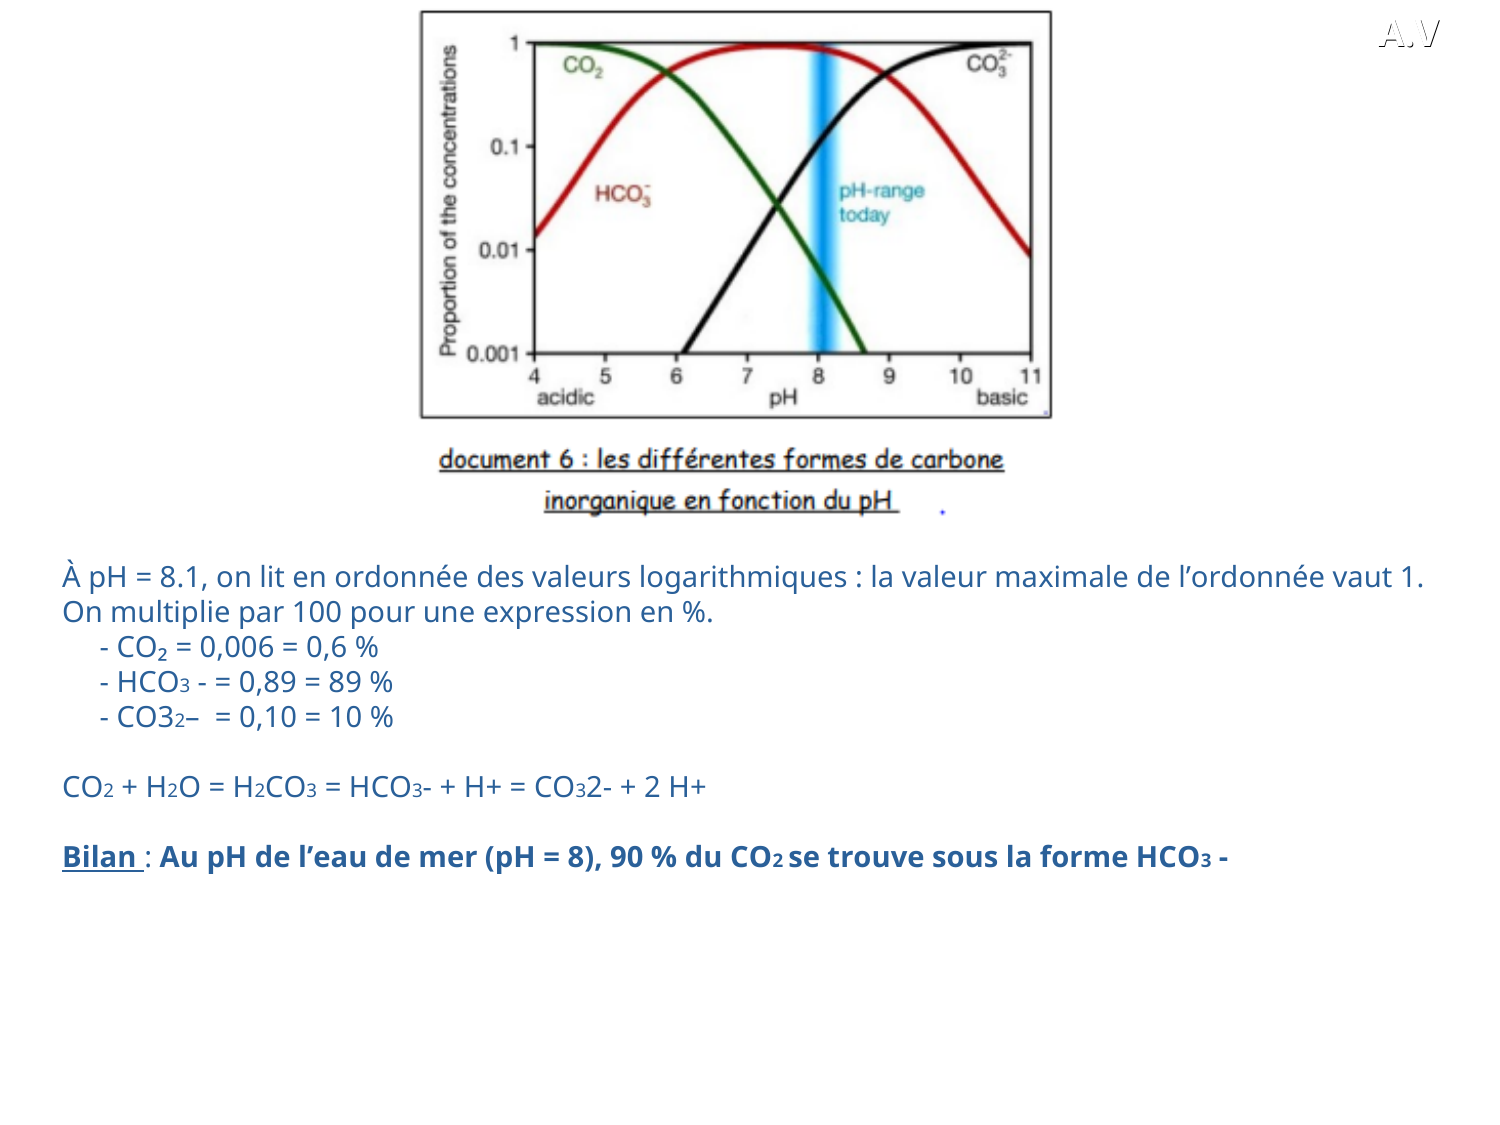

A.V
À pH = 8.1, on lit en ordonnée des valeurs logarithmiques : la valeur maximale de l’ordonnée vaut 1.
On multiplie par 100 pour une expression en %.
 - CO₂ = 0,006 = 0,6 %
 - HCO3 - = 0,89 = 89 %
 - CO32– = 0,10 = 10 %
CO2 + H2O = H2CO3 = HCO3- + H+ = CO32- + 2 H+
Bilan : Au pH de l’eau de mer (pH = 8), 90 % du CO2 se trouve sous la forme HCO3 -